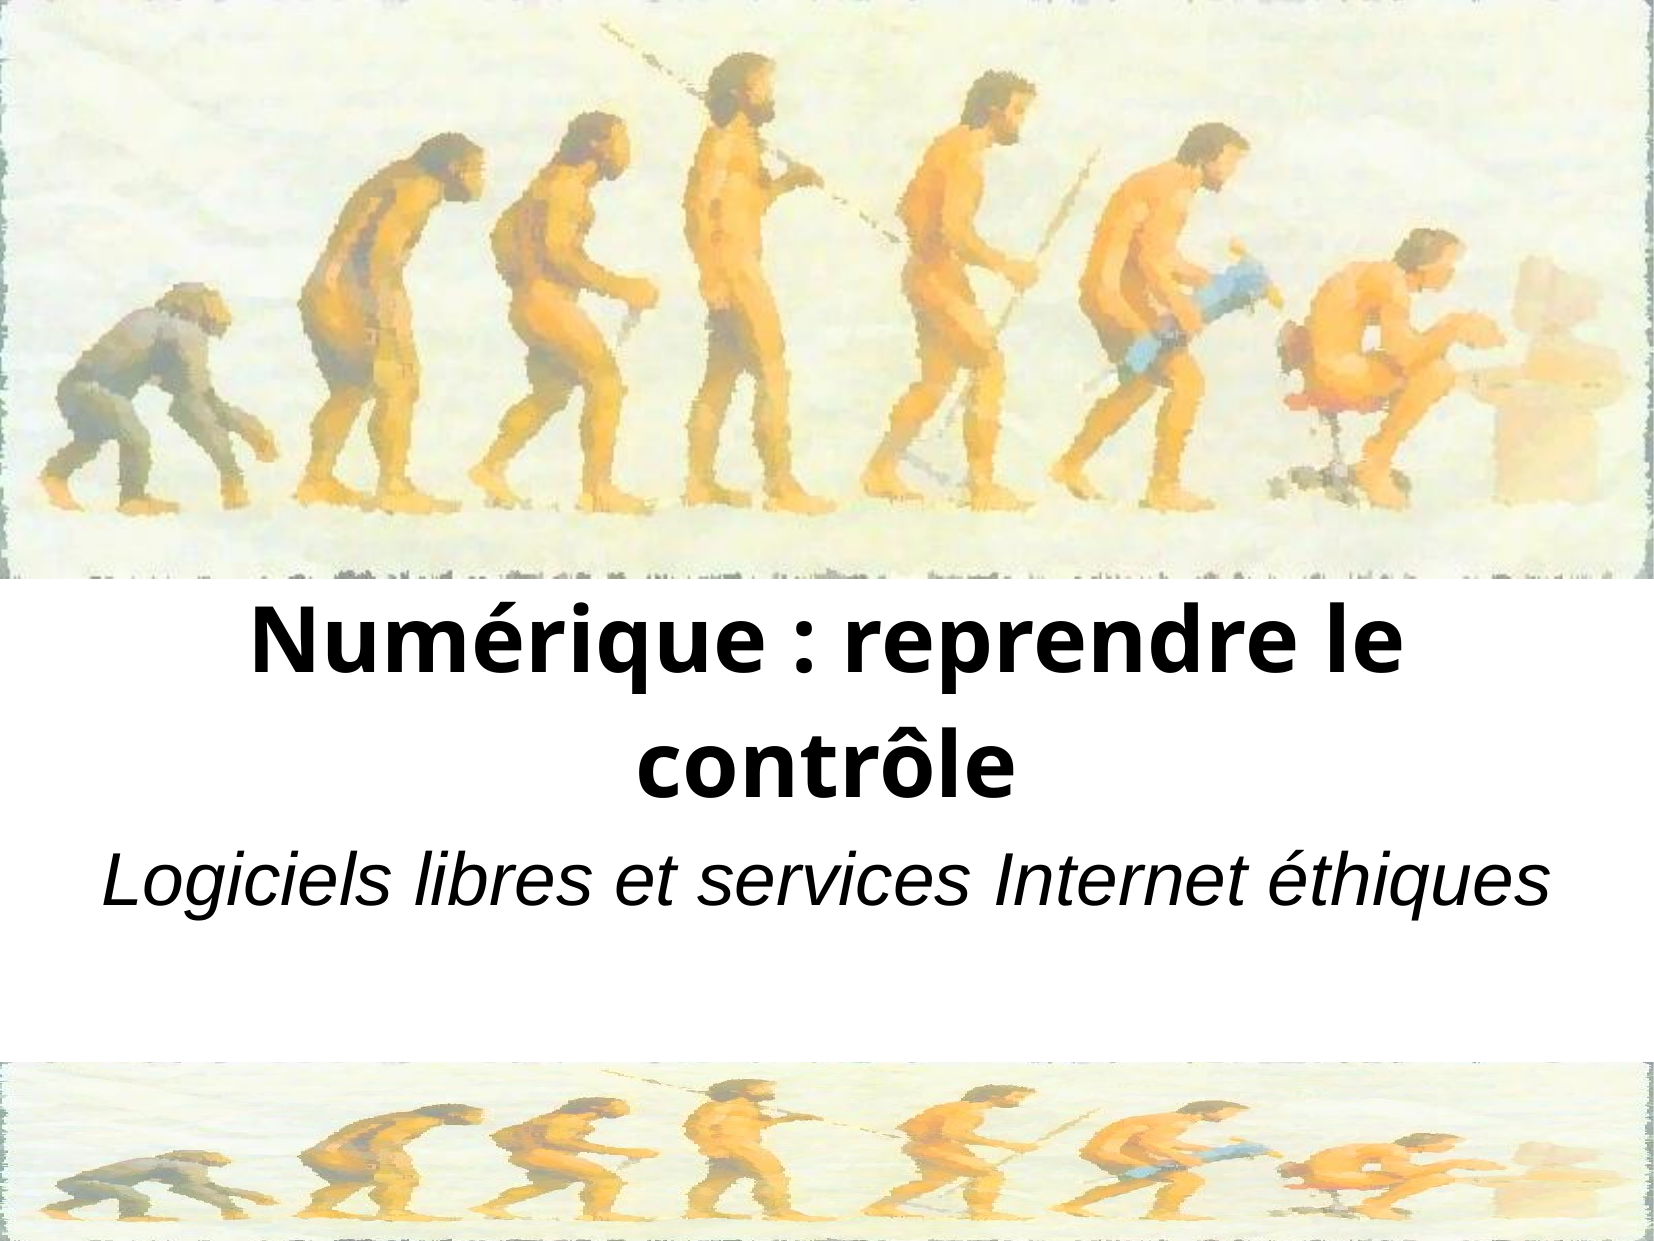

# Numérique : reprendre le contrôle
Logiciels libres et services Internet éthiques